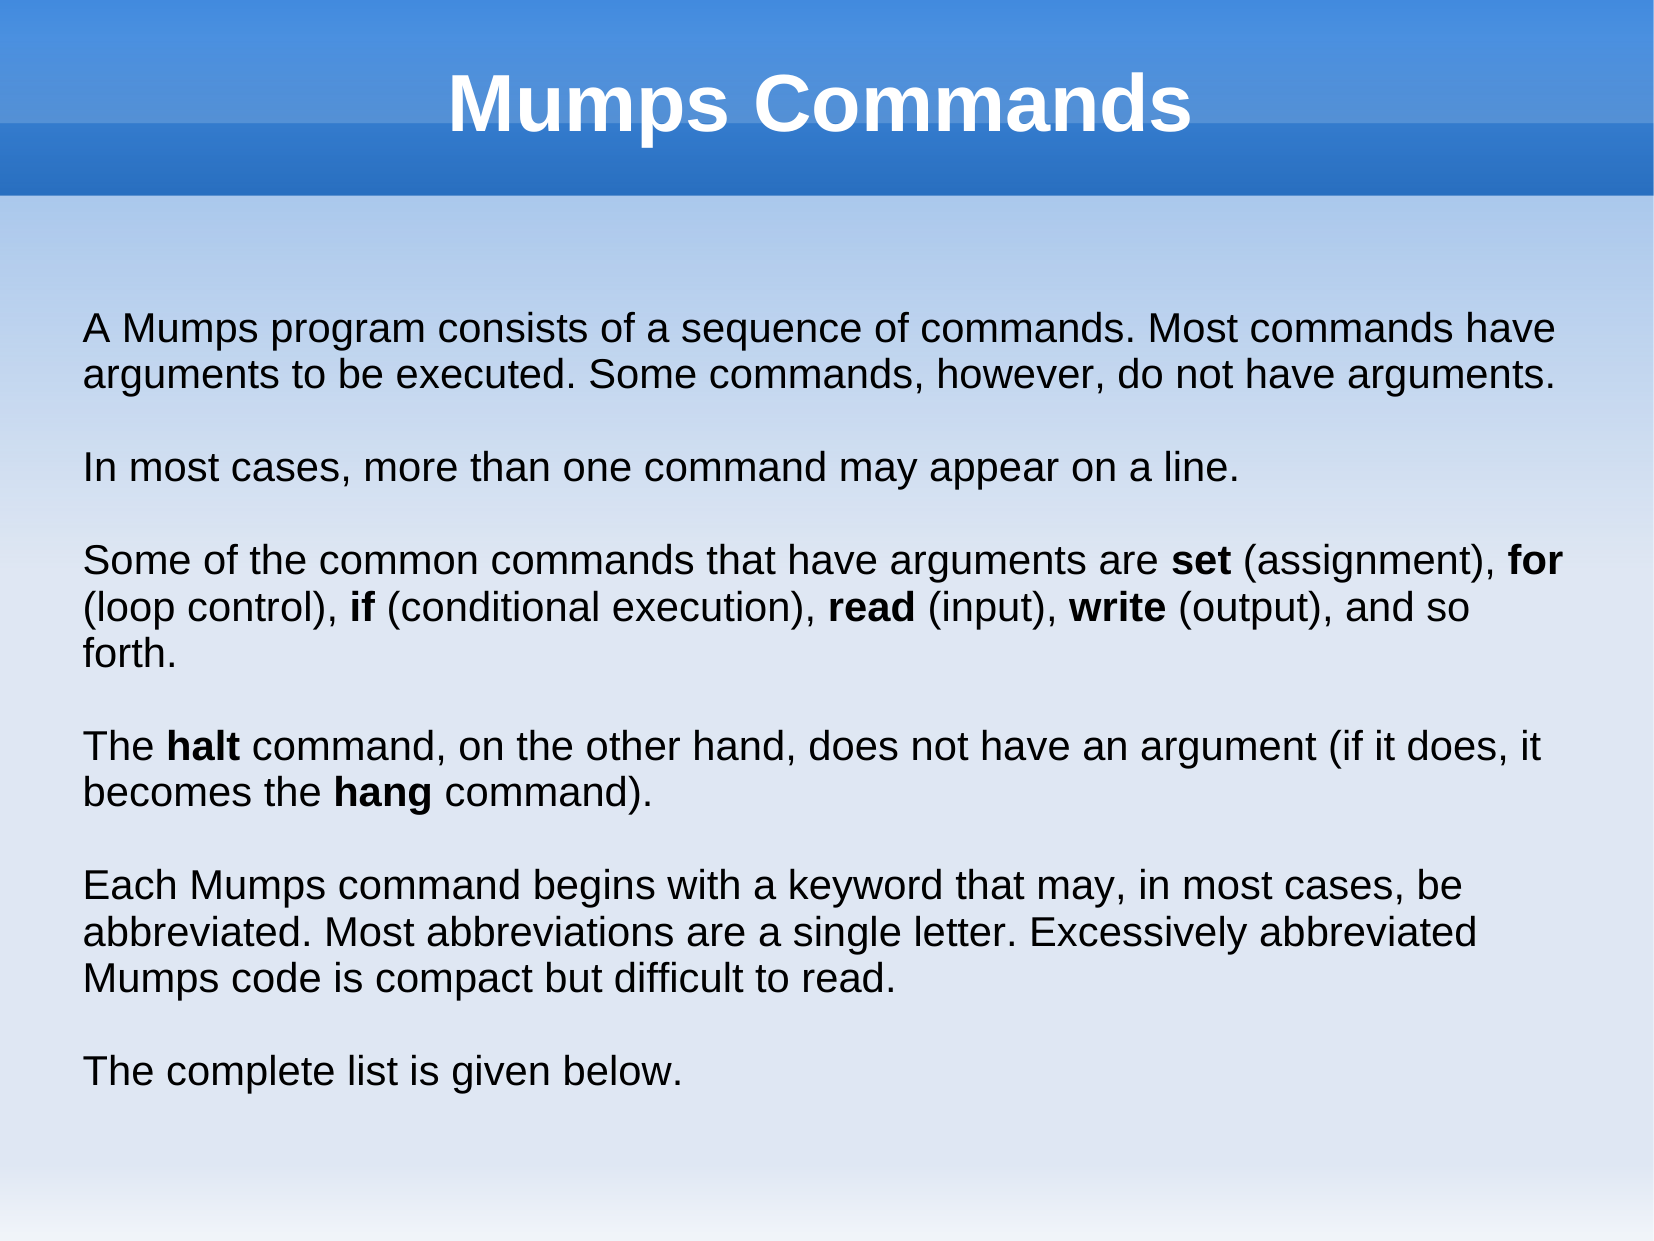

# Mumps Commands
A Mumps program consists of a sequence of commands. Most commands have arguments to be executed. Some commands, however, do not have arguments.
In most cases, more than one command may appear on a line.
Some of the common commands that have arguments are set (assignment), for (loop control), if (conditional execution), read (input), write (output), and so forth.
The halt command, on the other hand, does not have an argument (if it does, it becomes the hang command).
Each Mumps command begins with a keyword that may, in most cases, be abbreviated. Most abbreviations are a single letter. Excessively abbreviated Mumps code is compact but difficult to read.
The complete list is given below.